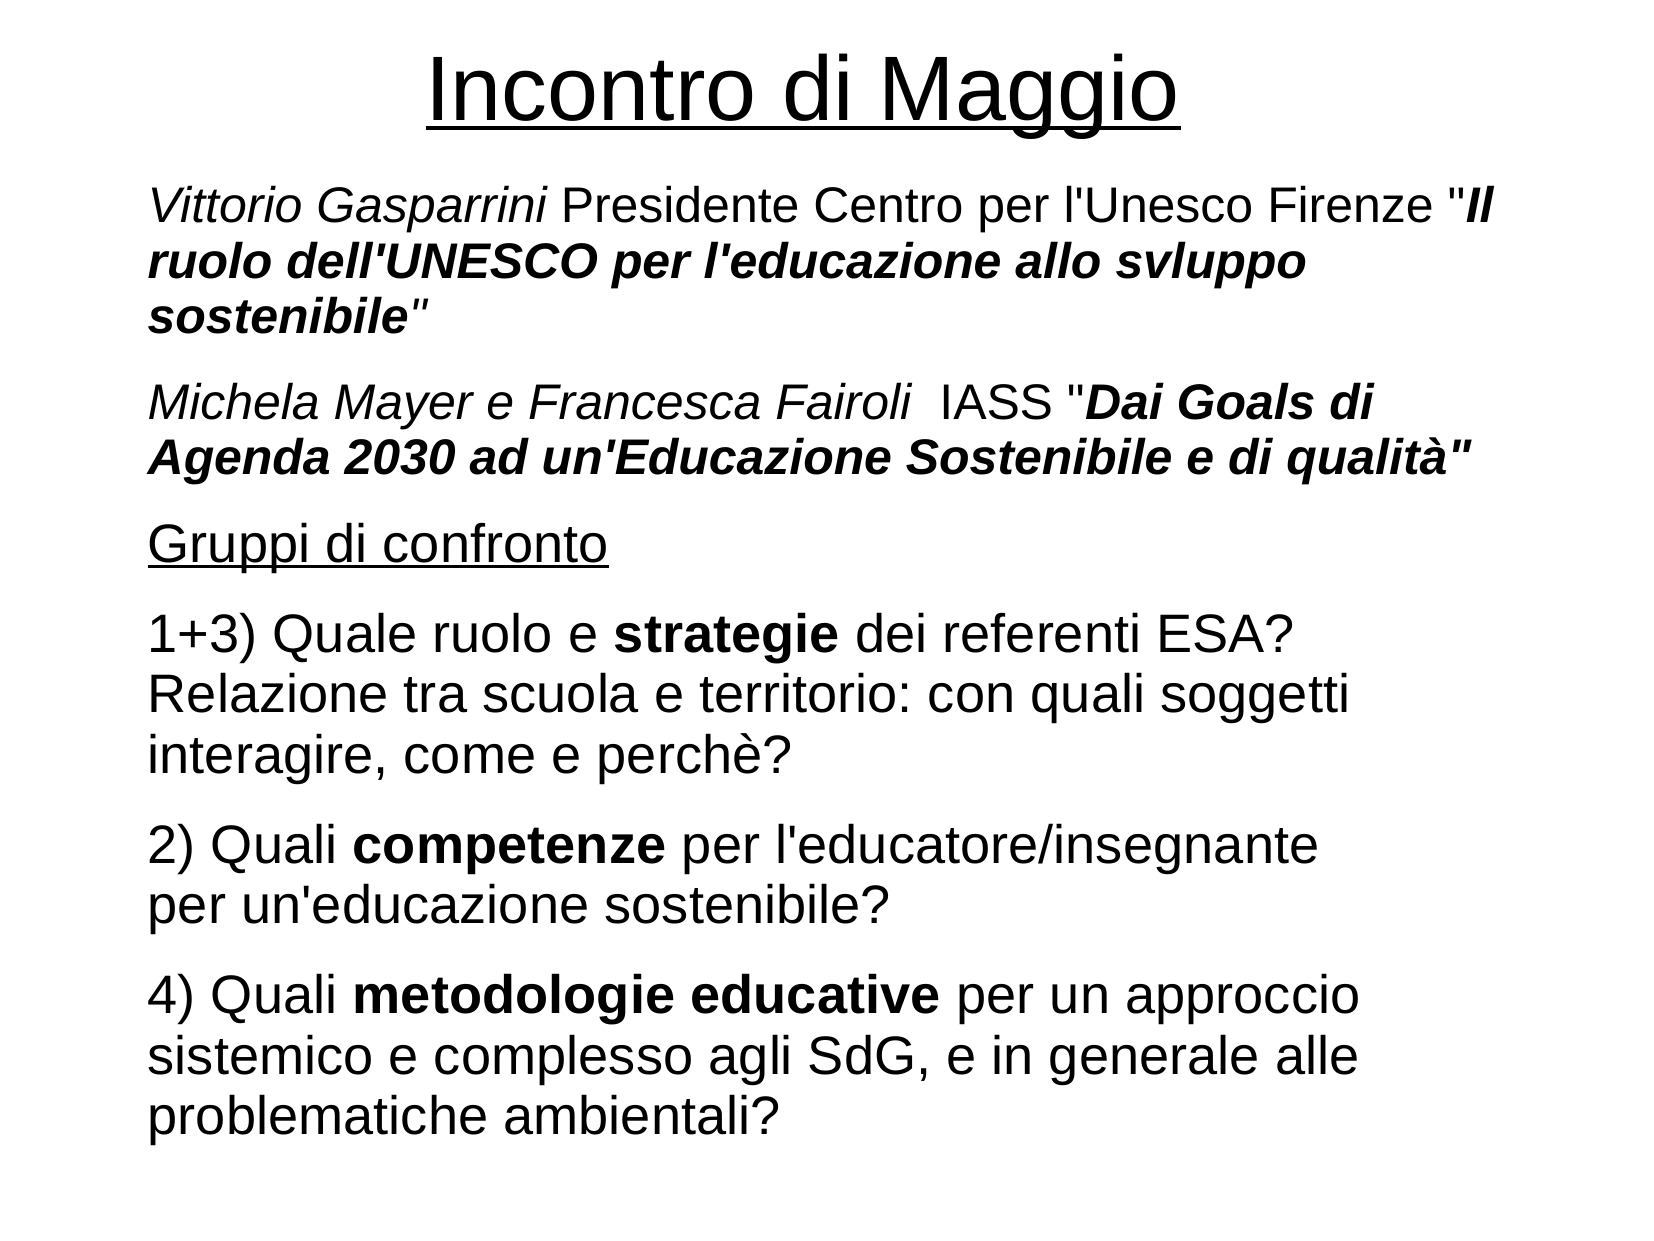

# Incontro di Maggio
Vittorio Gasparrini Presidente Centro per l'Unesco Firenze "Il ruolo dell'UNESCO per l'educazione allo svluppo sostenibile"
Michela Mayer e Francesca Fairoli IASS "Dai Goals di Agenda 2030 ad un'Educazione Sostenibile e di qualità"
Gruppi di confronto
1+3) Quale ruolo e strategie dei referenti ESA? Relazione tra scuola e territorio: con quali soggetti interagire, come e perchè?
2) Quali competenze per l'educatore/insegnante per un'educazione sostenibile?
4) Quali metodologie educative per un approccio sistemico e complesso agli SdG, e in generale alle problematiche ambientali?